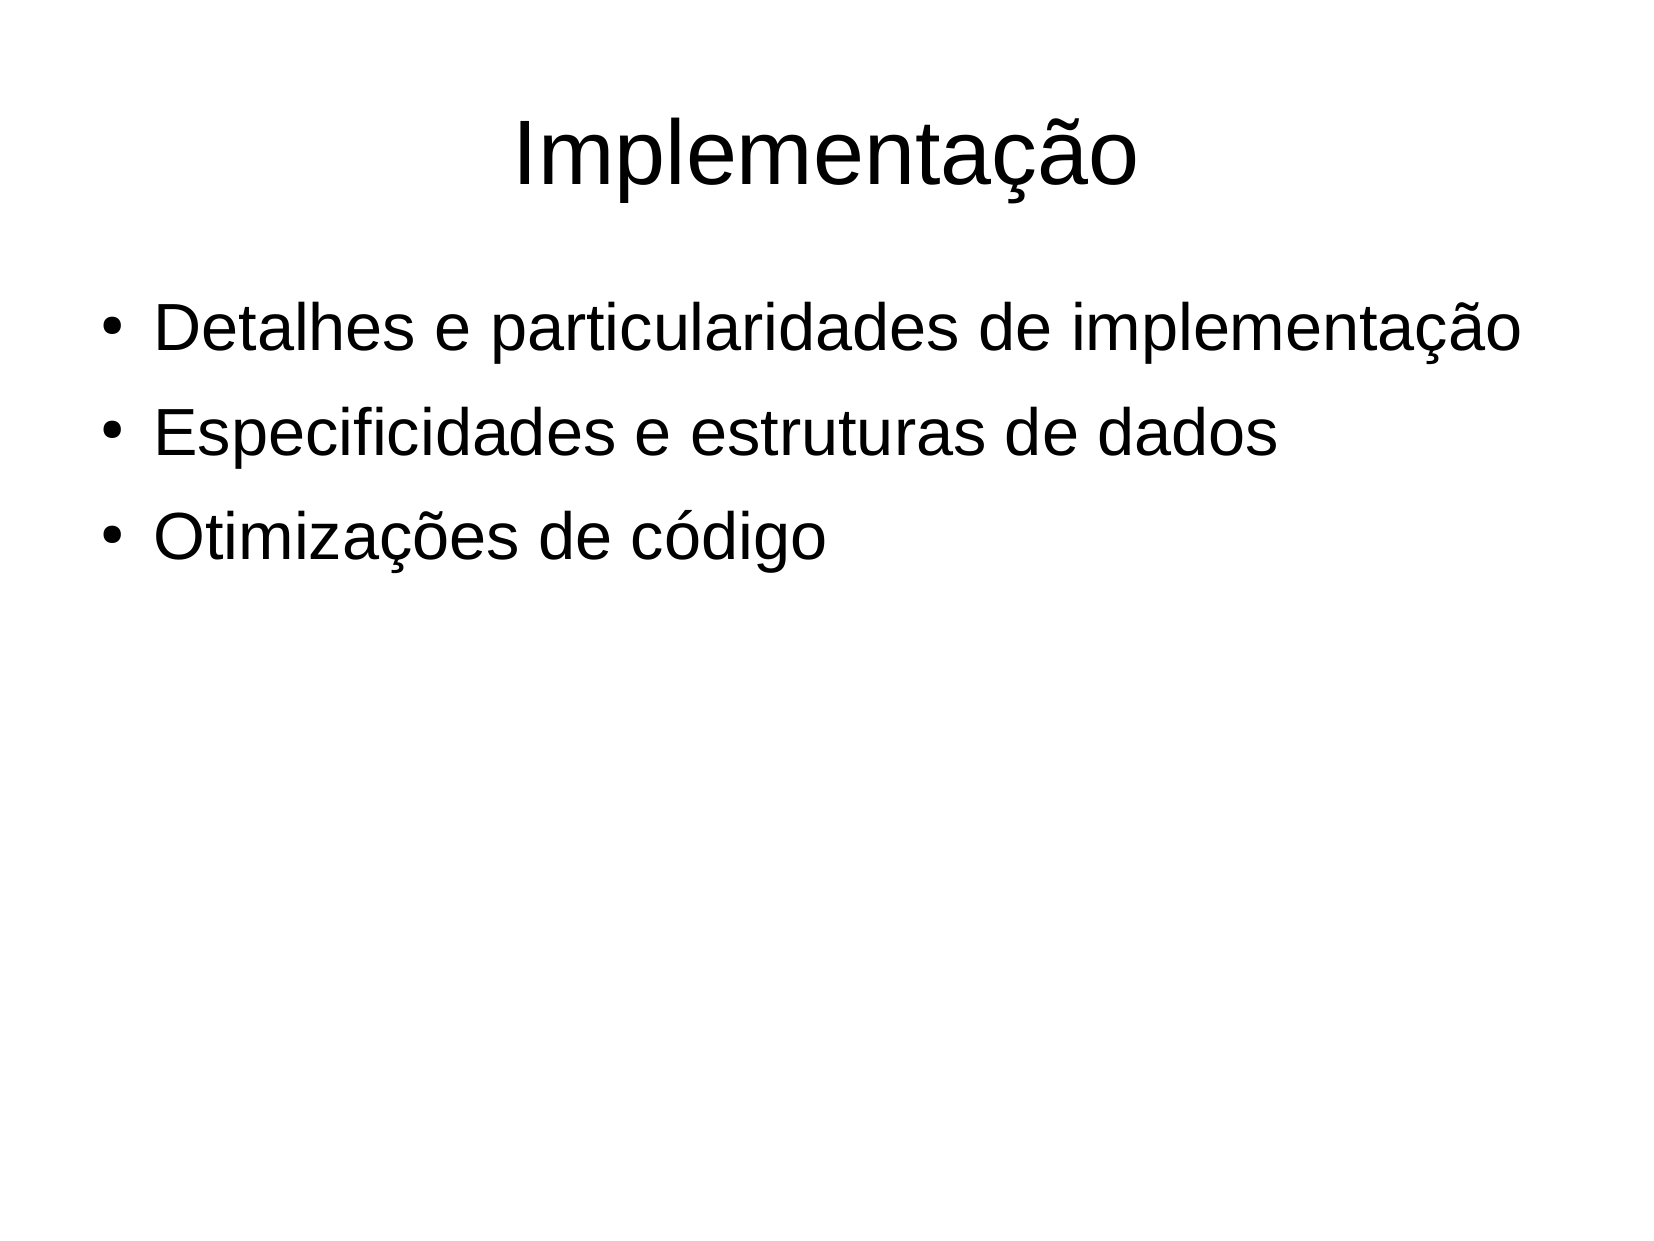

# Implementação
Detalhes e particularidades de implementação
Especificidades e estruturas de dados
Otimizações de código